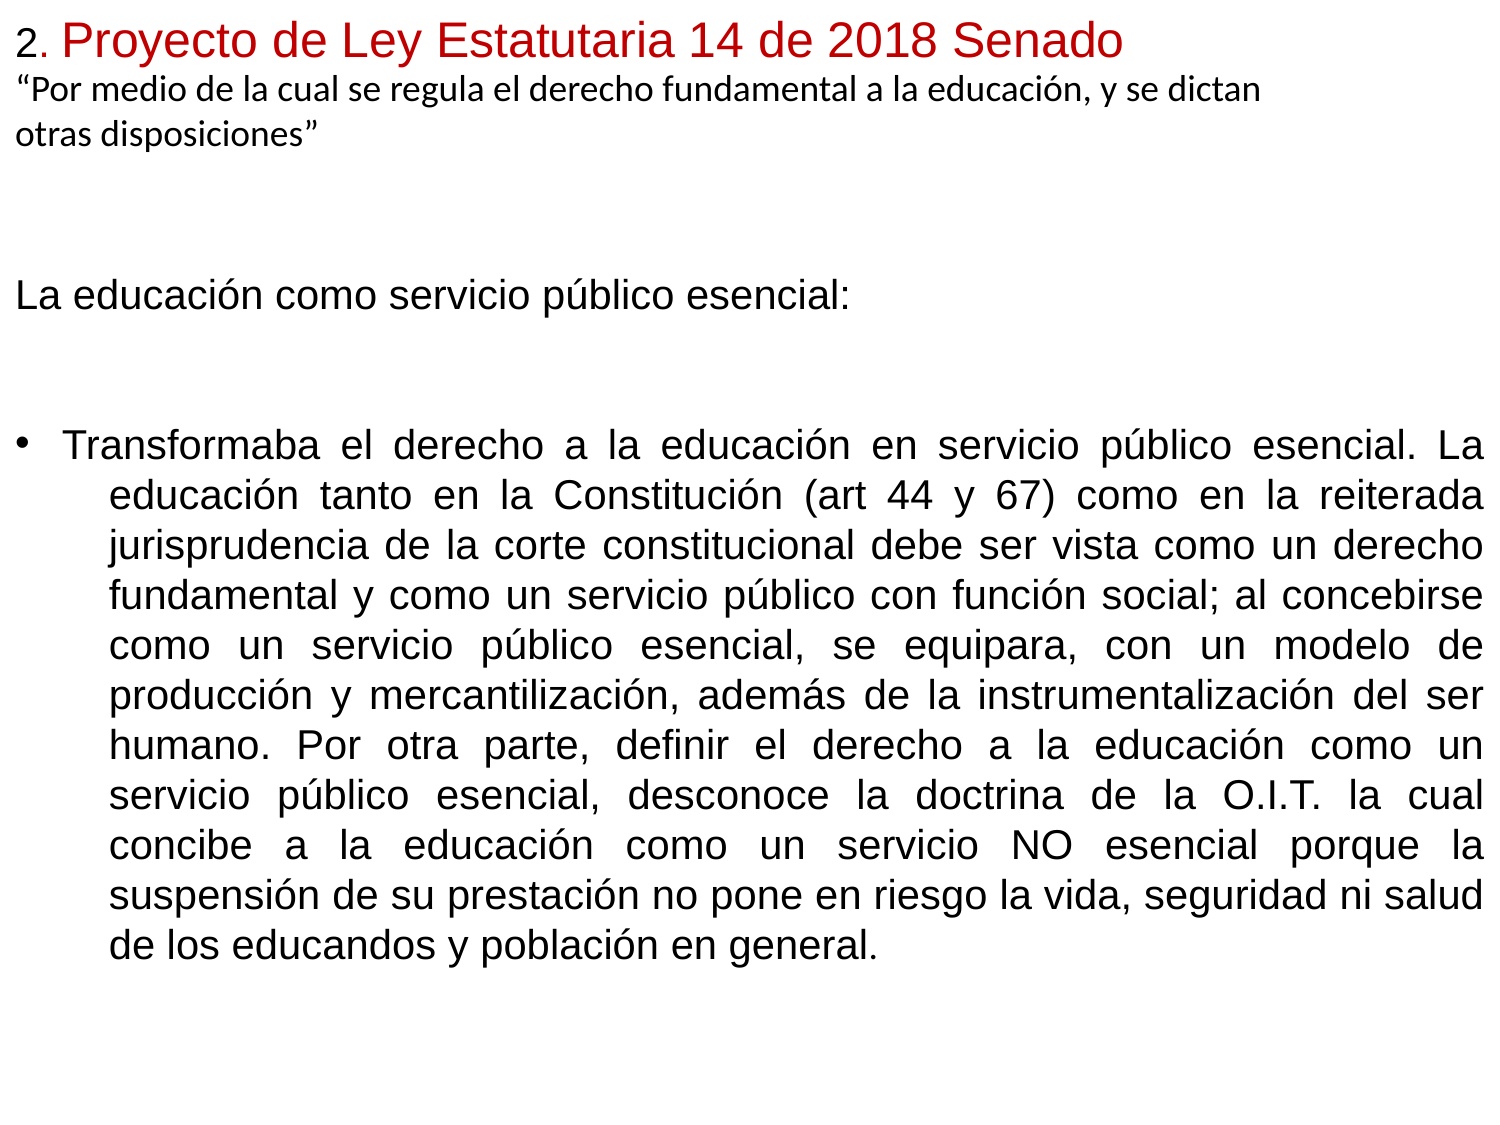

2. Proyecto de Ley Estatutaria 14 de 2018 Senado
La educación como servicio público esencial:
Transformaba el derecho a la educación en servicio público esencial. La educación tanto en la Constitución (art 44 y 67) como en la reiterada jurisprudencia de la corte constitucional debe ser vista como un derecho fundamental y como un servicio público con función social; al concebirse como un servicio público esencial, se equipara, con un modelo de producción y mercantilización, además de la instrumentalización del ser humano. Por otra parte, definir el derecho a la educación como un servicio público esencial, desconoce la doctrina de la O.I.T. la cual concibe a la educación como un servicio NO esencial porque la suspensión de su prestación no pone en riesgo la vida, seguridad ni salud de los educandos y población en general.
“Por medio de la cual se regula el derecho fundamental a la educación, y se dictan otras disposiciones”